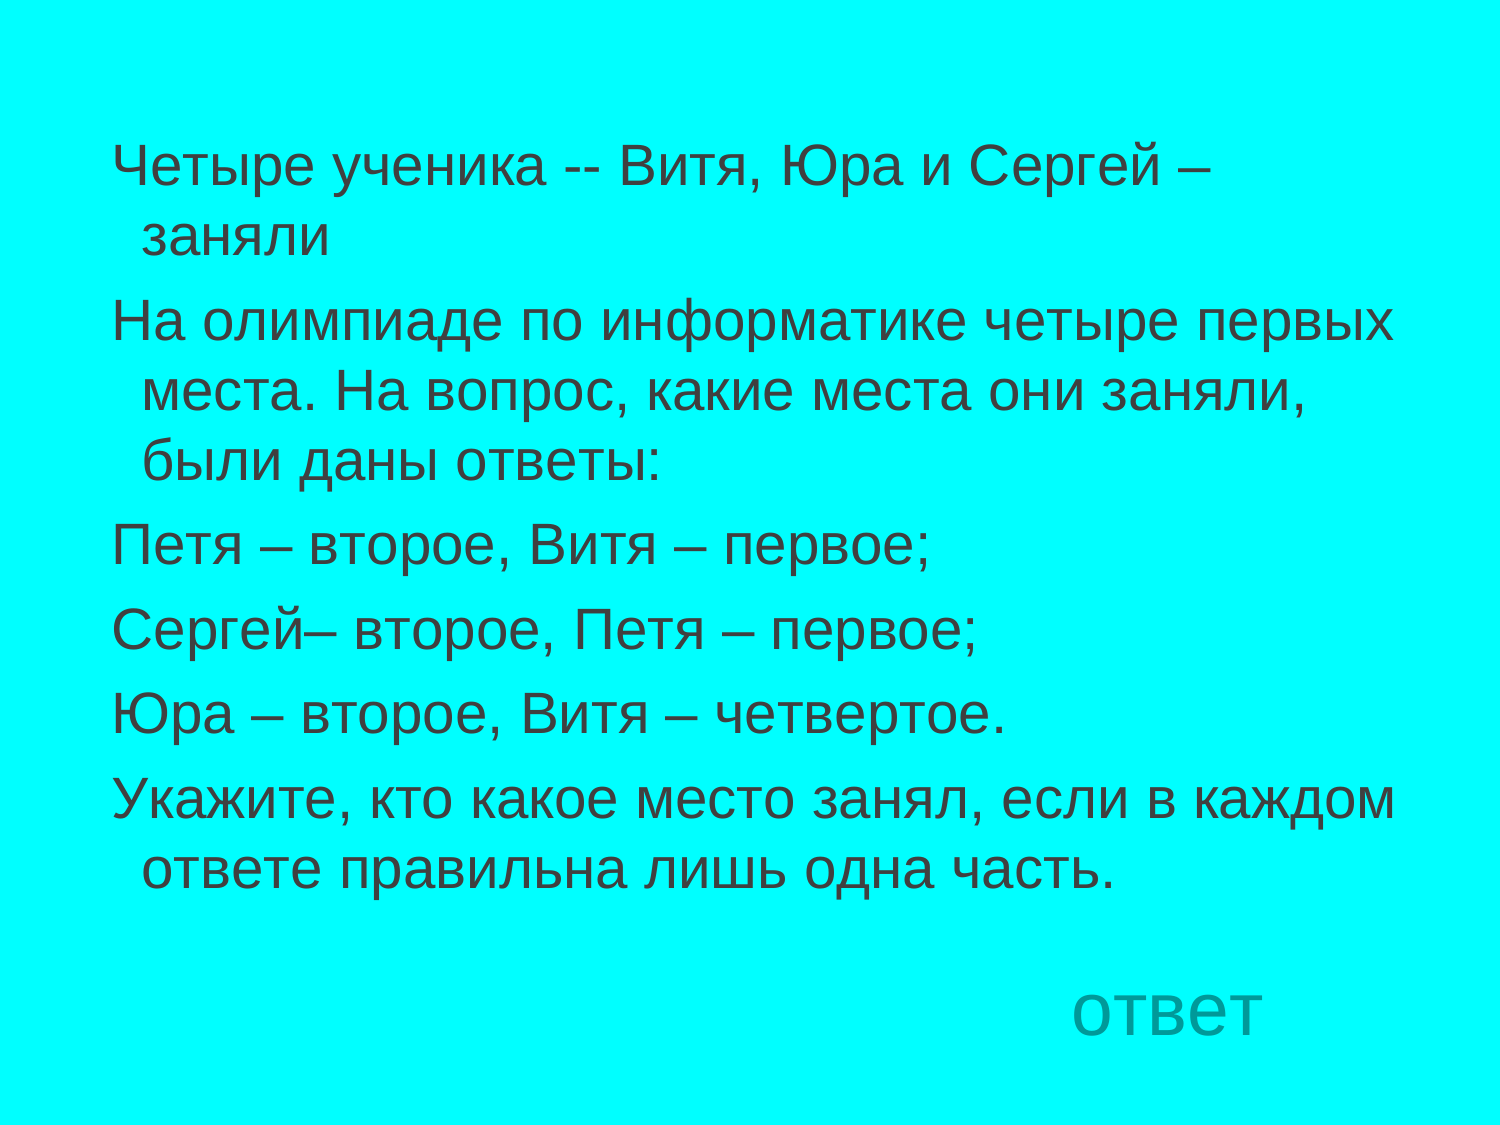

# Четыре ученика -- Витя, Юра и Сергей – заняли
На олимпиаде по информатике четыре первых места. На вопрос, какие места они заняли, были даны ответы:
Петя – второе, Витя – первое;
Сергей– второе, Петя – первое;
Юра – второе, Витя – четвертое.
Укажите, кто какое место занял, если в каждом ответе правильна лишь одна часть.
ответ